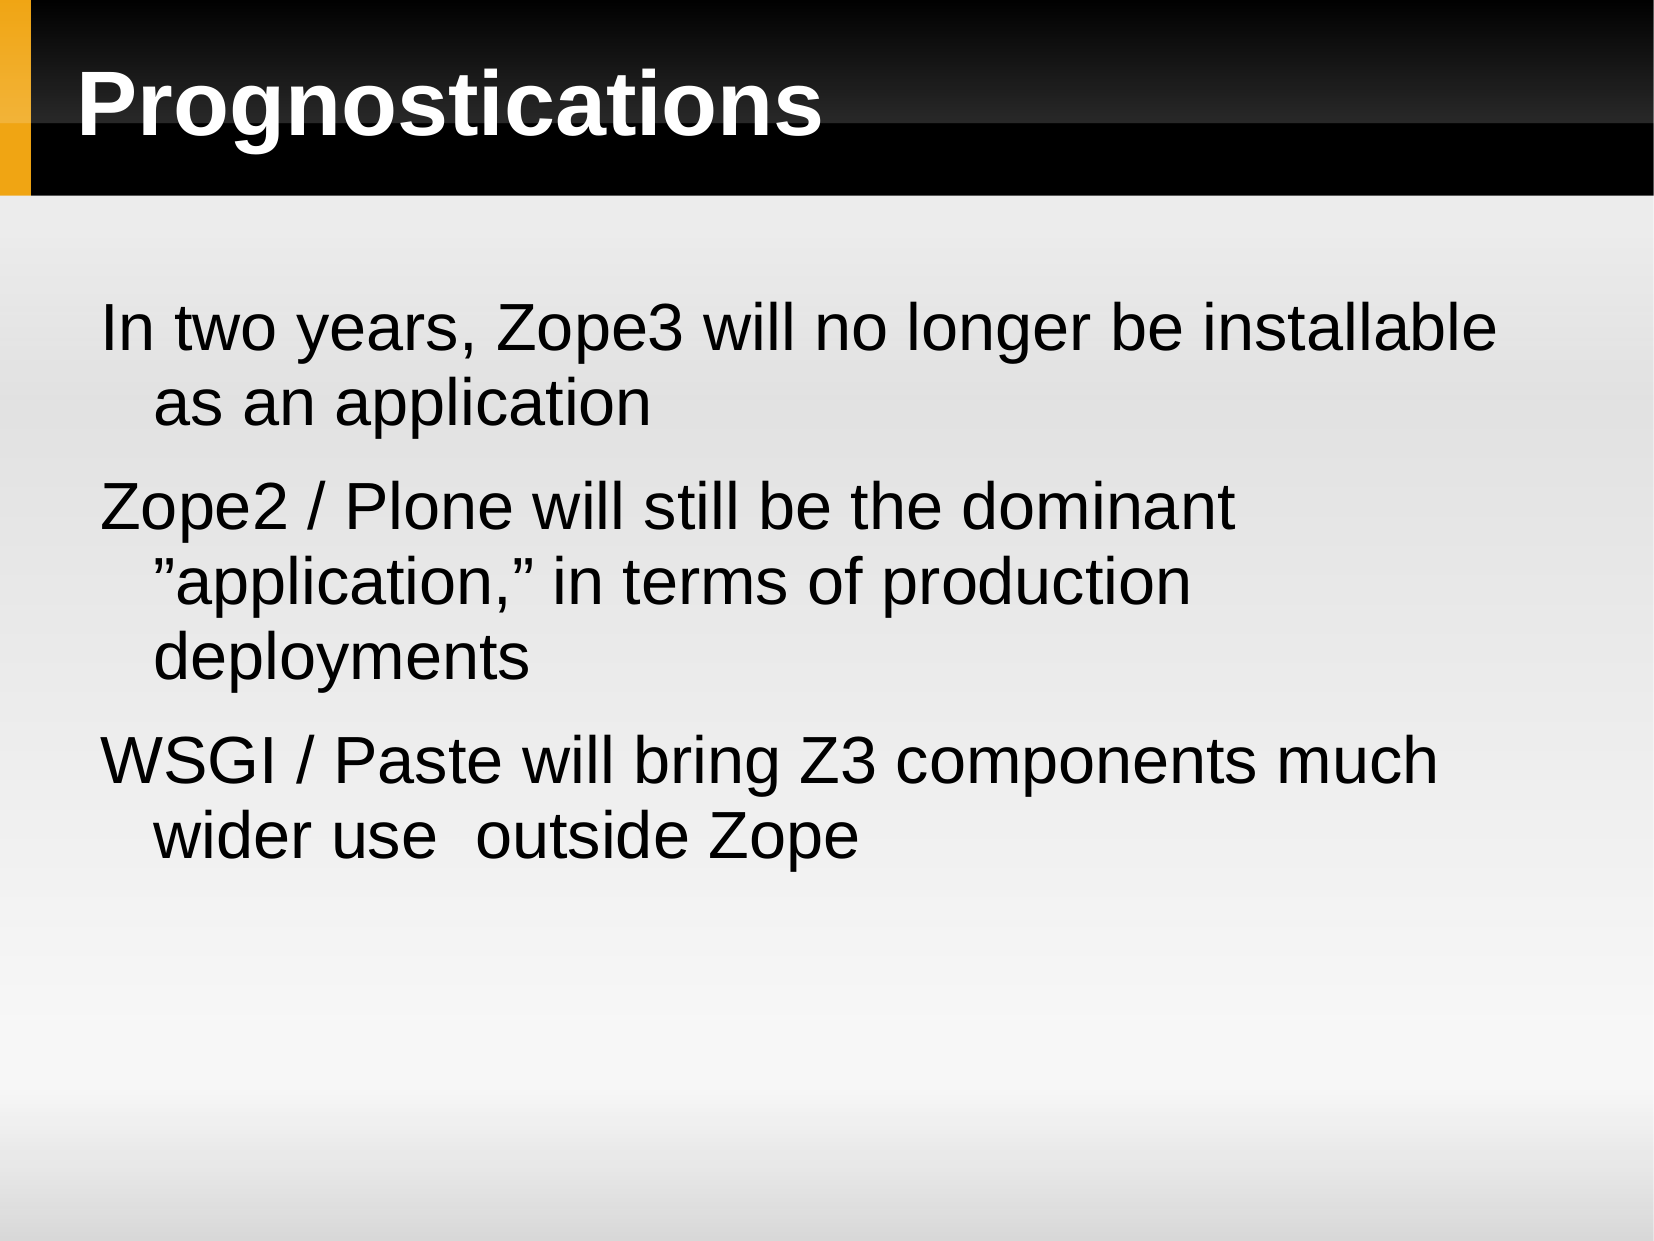

# Prognostications
In two years, Zope3 will no longer be installable as an application
Zope2 / Plone will still be the dominant ”application,” in terms of production deployments
WSGI / Paste will bring Z3 components much wider use outside Zope